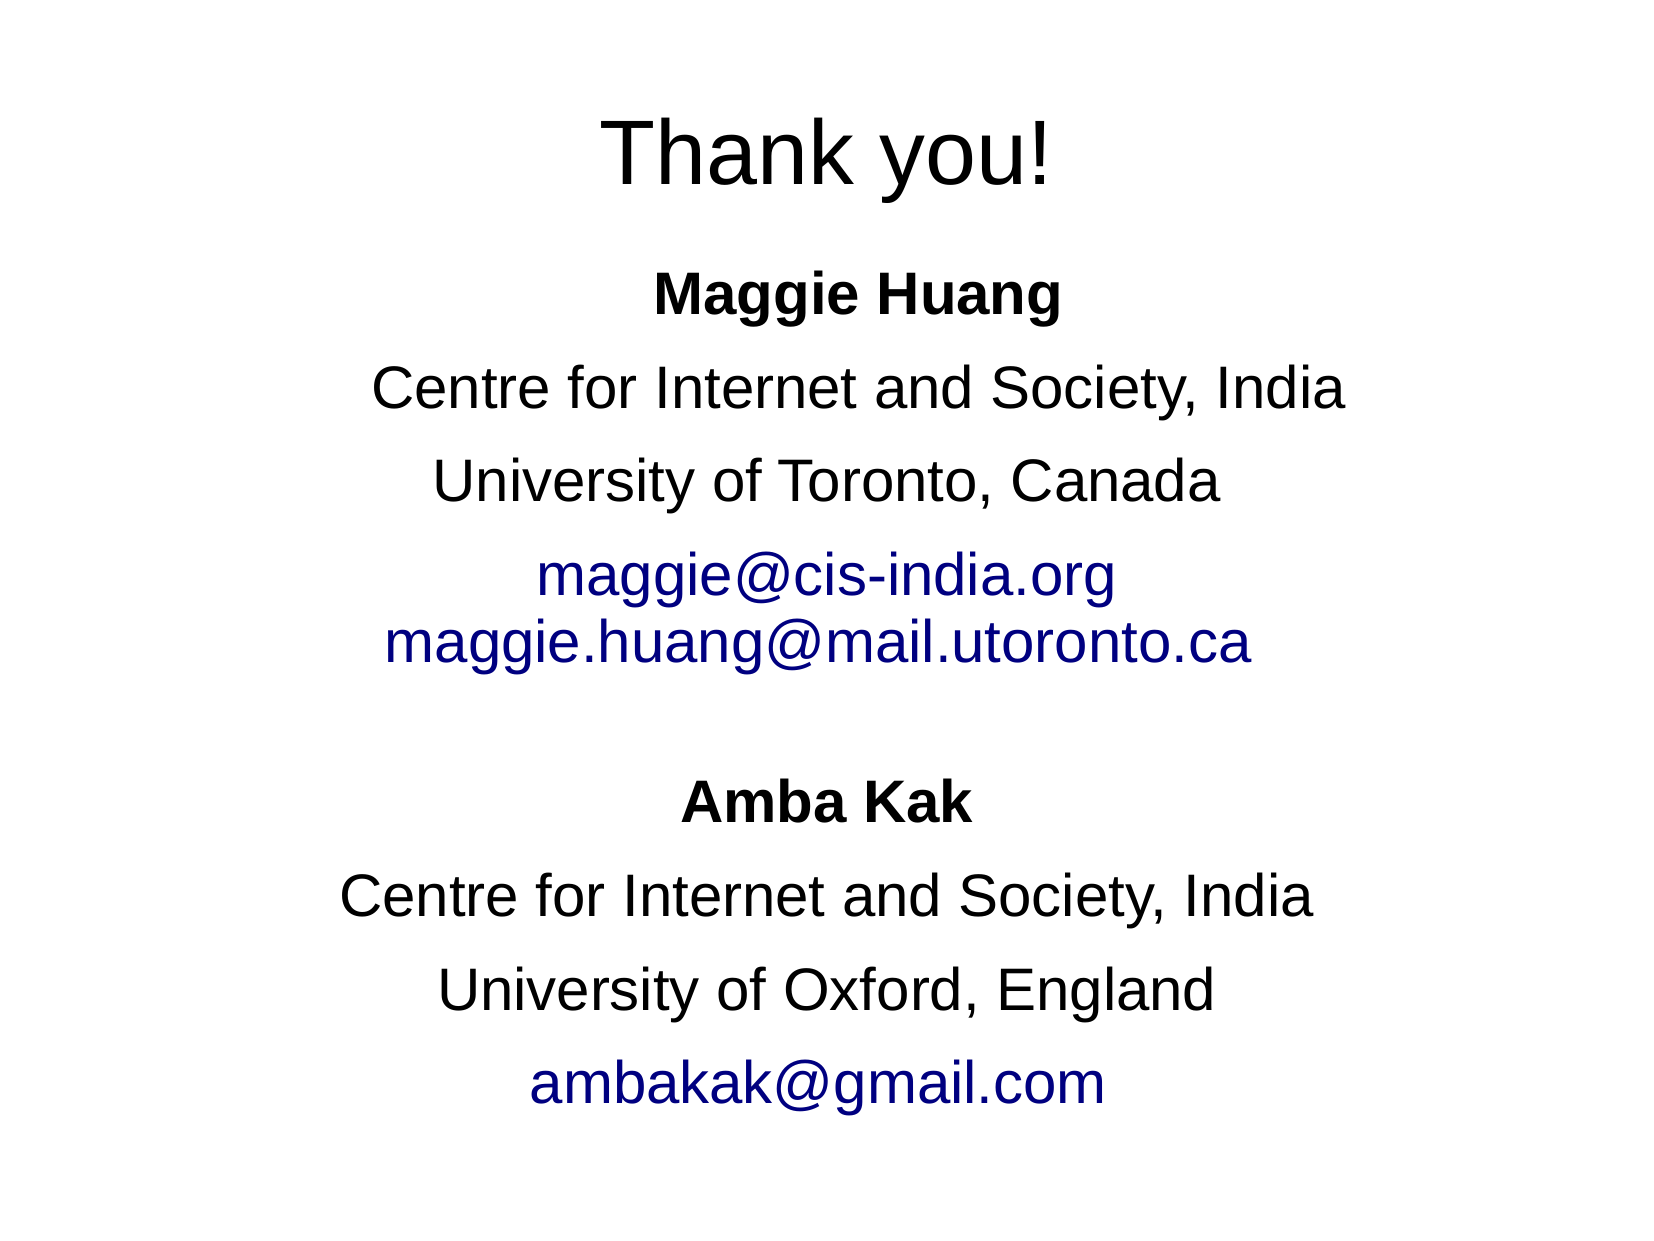

# Thank you!
Maggie Huang
Centre for Internet and Society, India
University of Toronto, Canada
maggie@cis-india.org
maggie.huang@mail.utoronto.ca
Amba Kak
Centre for Internet and Society, India
University of Oxford, England
ambakak@gmail.com